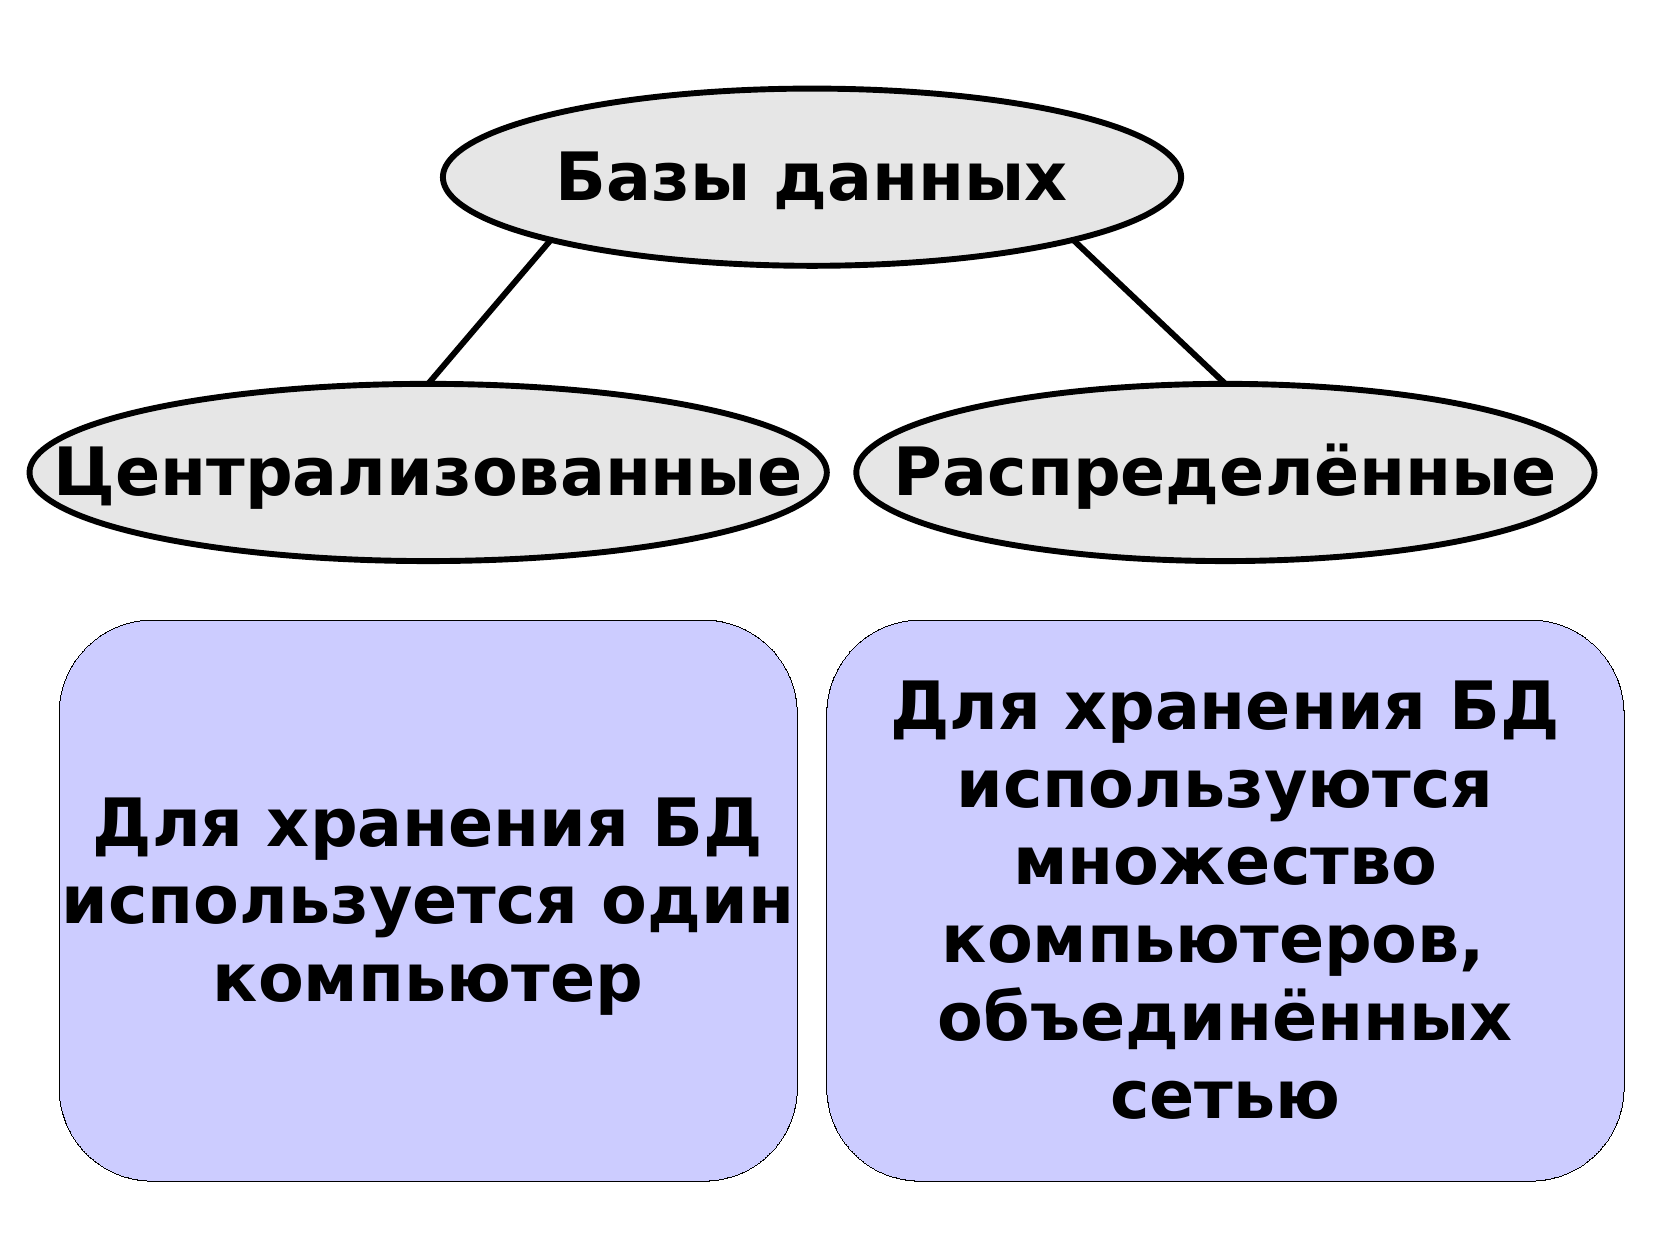

Базы данных
Централизованные
Распределённые
Для хранения БД
используется один
компьютер
Для хранения БД
используются
 множество
компьютеров,
объединённых
сетью